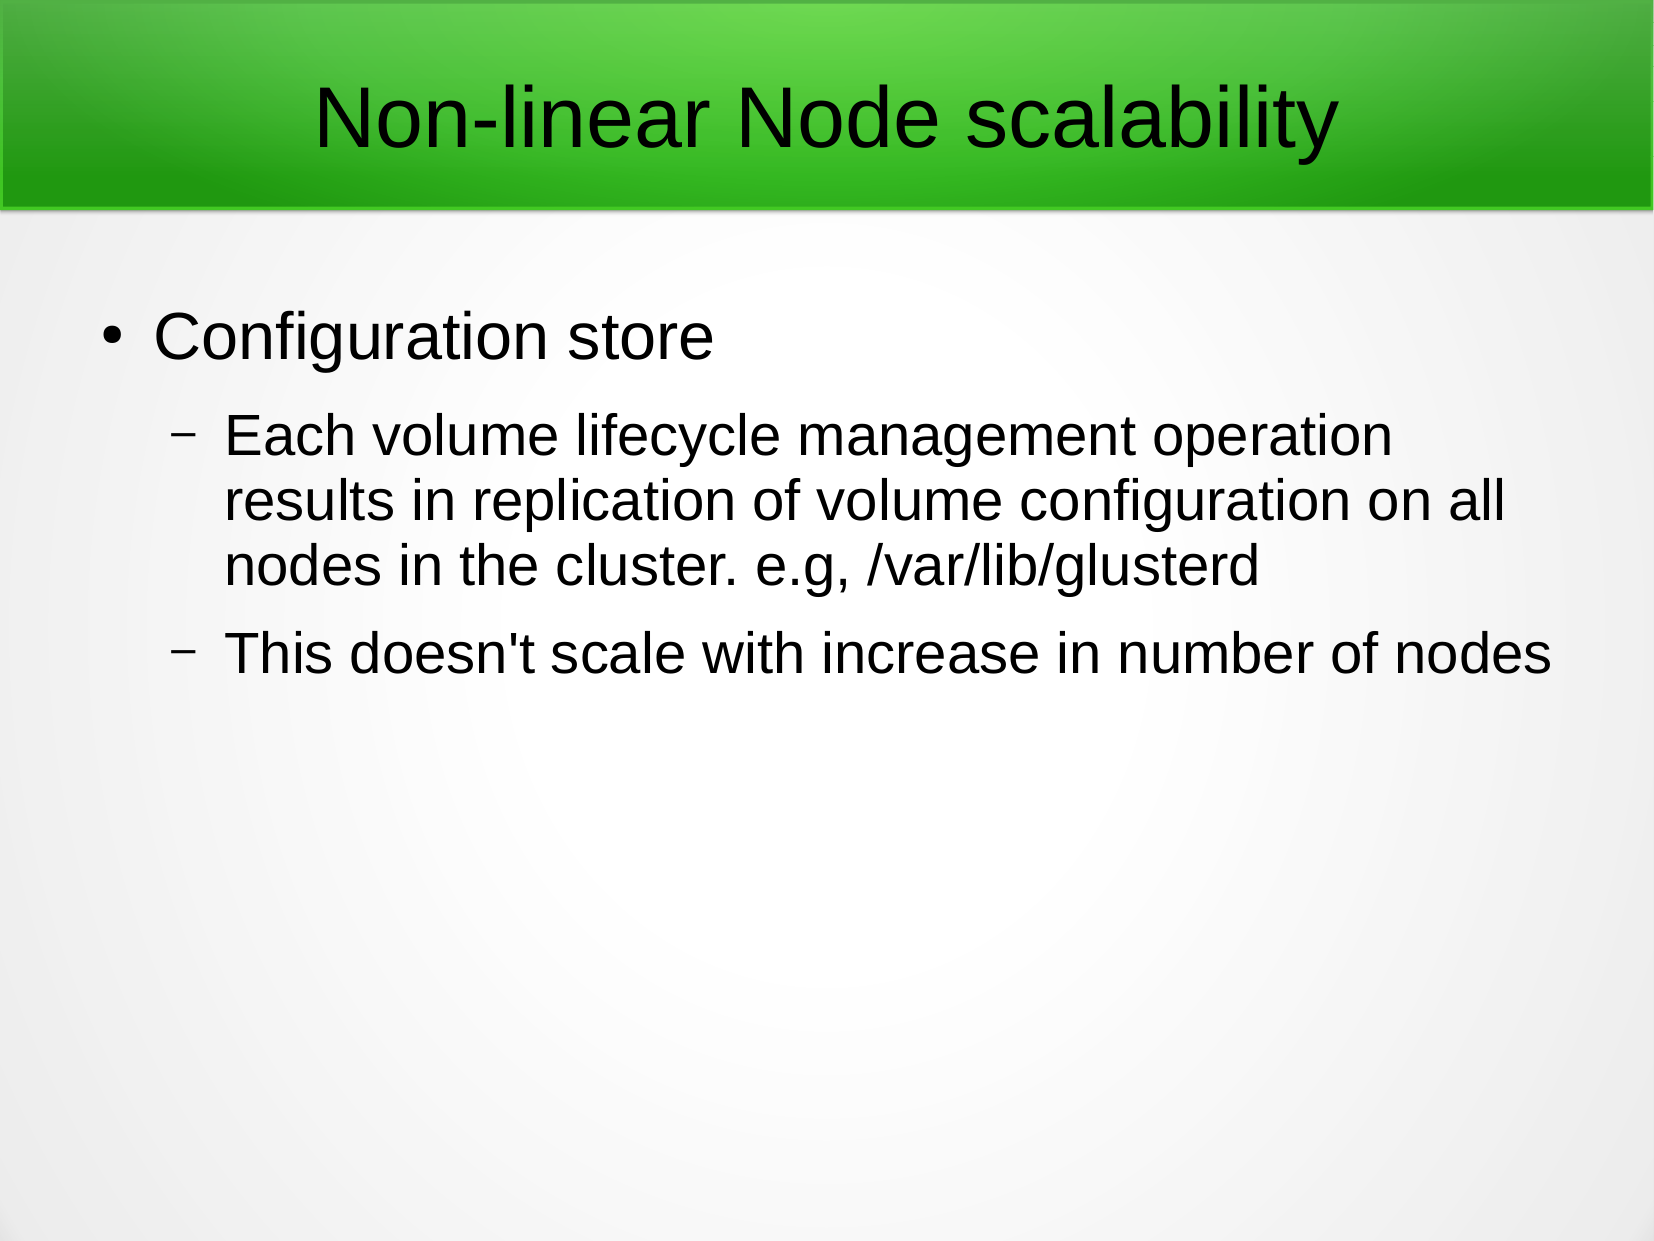

# Non-linear Node scalability
Configuration store
Each volume lifecycle management operation results in replication of volume configuration on all nodes in the cluster. e.g, /var/lib/glusterd
This doesn't scale with increase in number of nodes